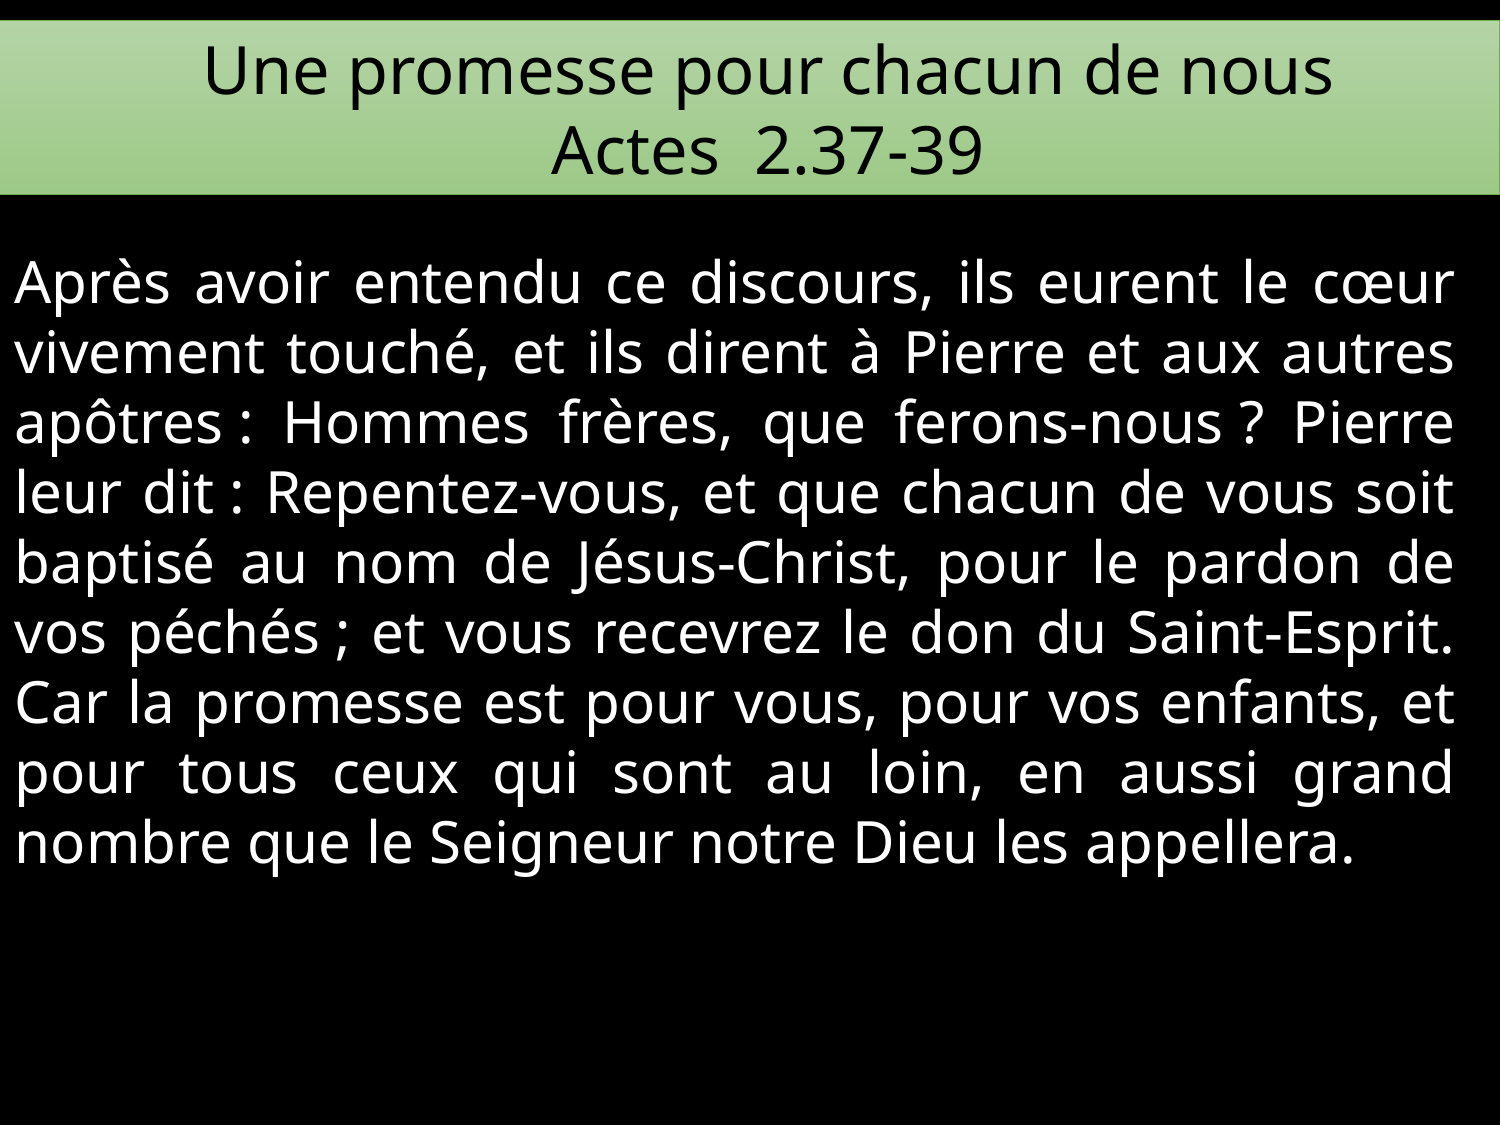

Une promesse pour chacun de nous
Actes 2.37-39
Après avoir entendu ce discours, ils eurent le cœur vivement touché, et ils dirent à Pierre et aux autres apôtres : Hommes frères, que ferons-nous ? Pierre leur dit : Repentez-vous, et que chacun de vous soit baptisé au nom de Jésus-Christ, pour le pardon de vos péchés ; et vous recevrez le don du Saint-Esprit. Car la promesse est pour vous, pour vos enfants, et pour tous ceux qui sont au loin, en aussi grand nombre que le Seigneur notre Dieu les appellera.